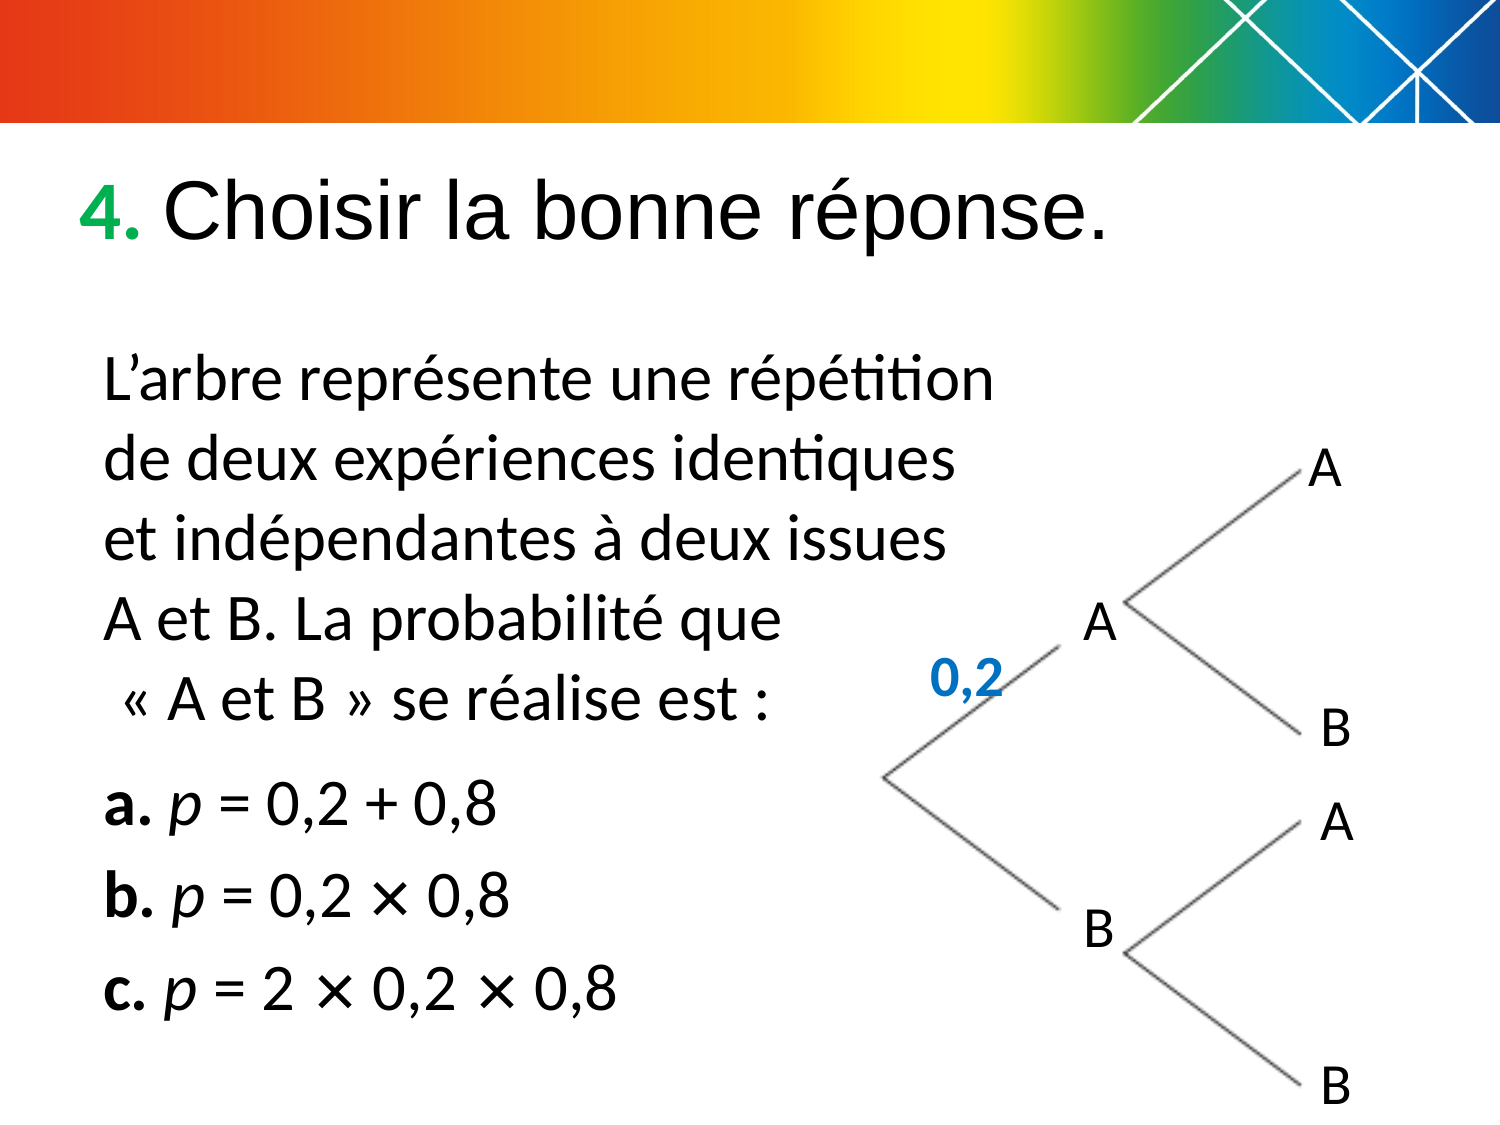

# 4. Choisir la bonne réponse.
L’arbre représente une répétition
de deux expériences identiques
et indépendantes à deux issues
A et B. La probabilité que
 « A et B » se réalise est :
a. p = 0,2 + 0,8
b. p = 0,2 × 0,8
c. p = 2 × 0,2 × 0,8
A
A
0,2
B
A
B
B